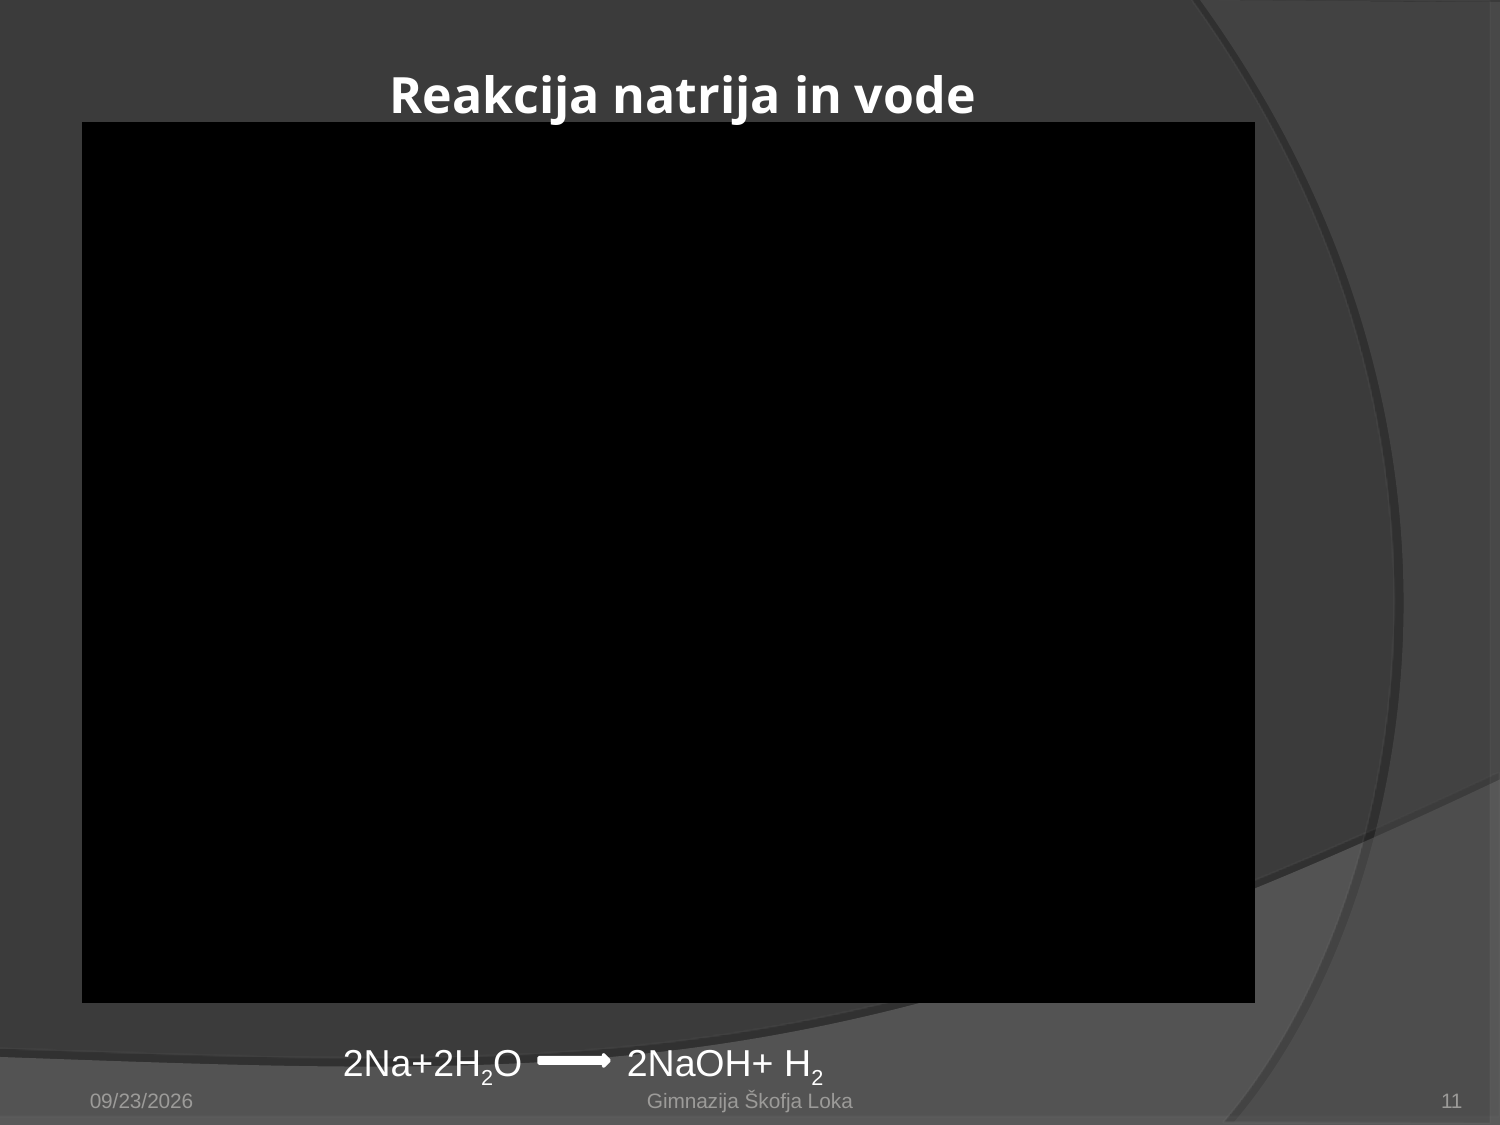

# Reakcija natrija in vode
2Na+2H2O 2NaOH+ H2
Gimnazija Škofja Loka